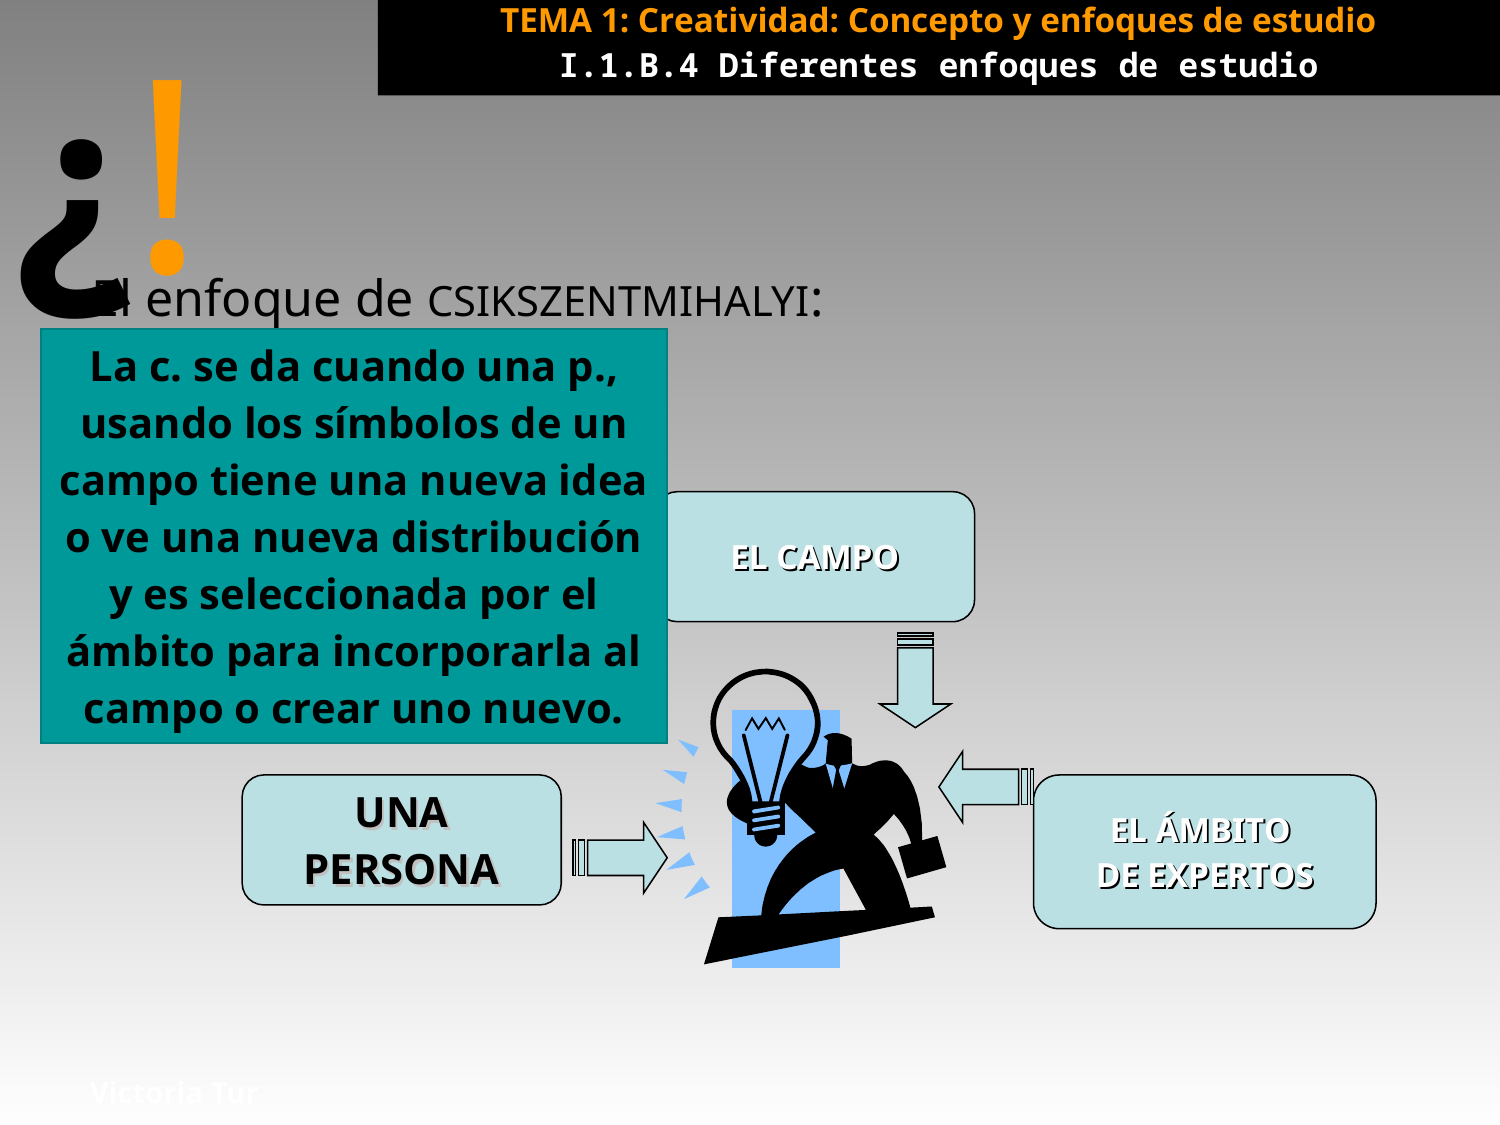

TEMA 1: Creatividad: Concepto y enfoques de estudio
I.1.B.4 Diferentes enfoques de estudio
# El enfoque de CSIKSZENTMIHALYI:
La c. se da cuando una p., usando los símbolos de un campo tiene una nueva idea o ve una nueva distribución y es seleccionada por el ámbito para incorporarla al campo o crear uno nuevo.
EL CAMPO
UNA
PERSONA
EL ÁMBITO
DE EXPERTOS